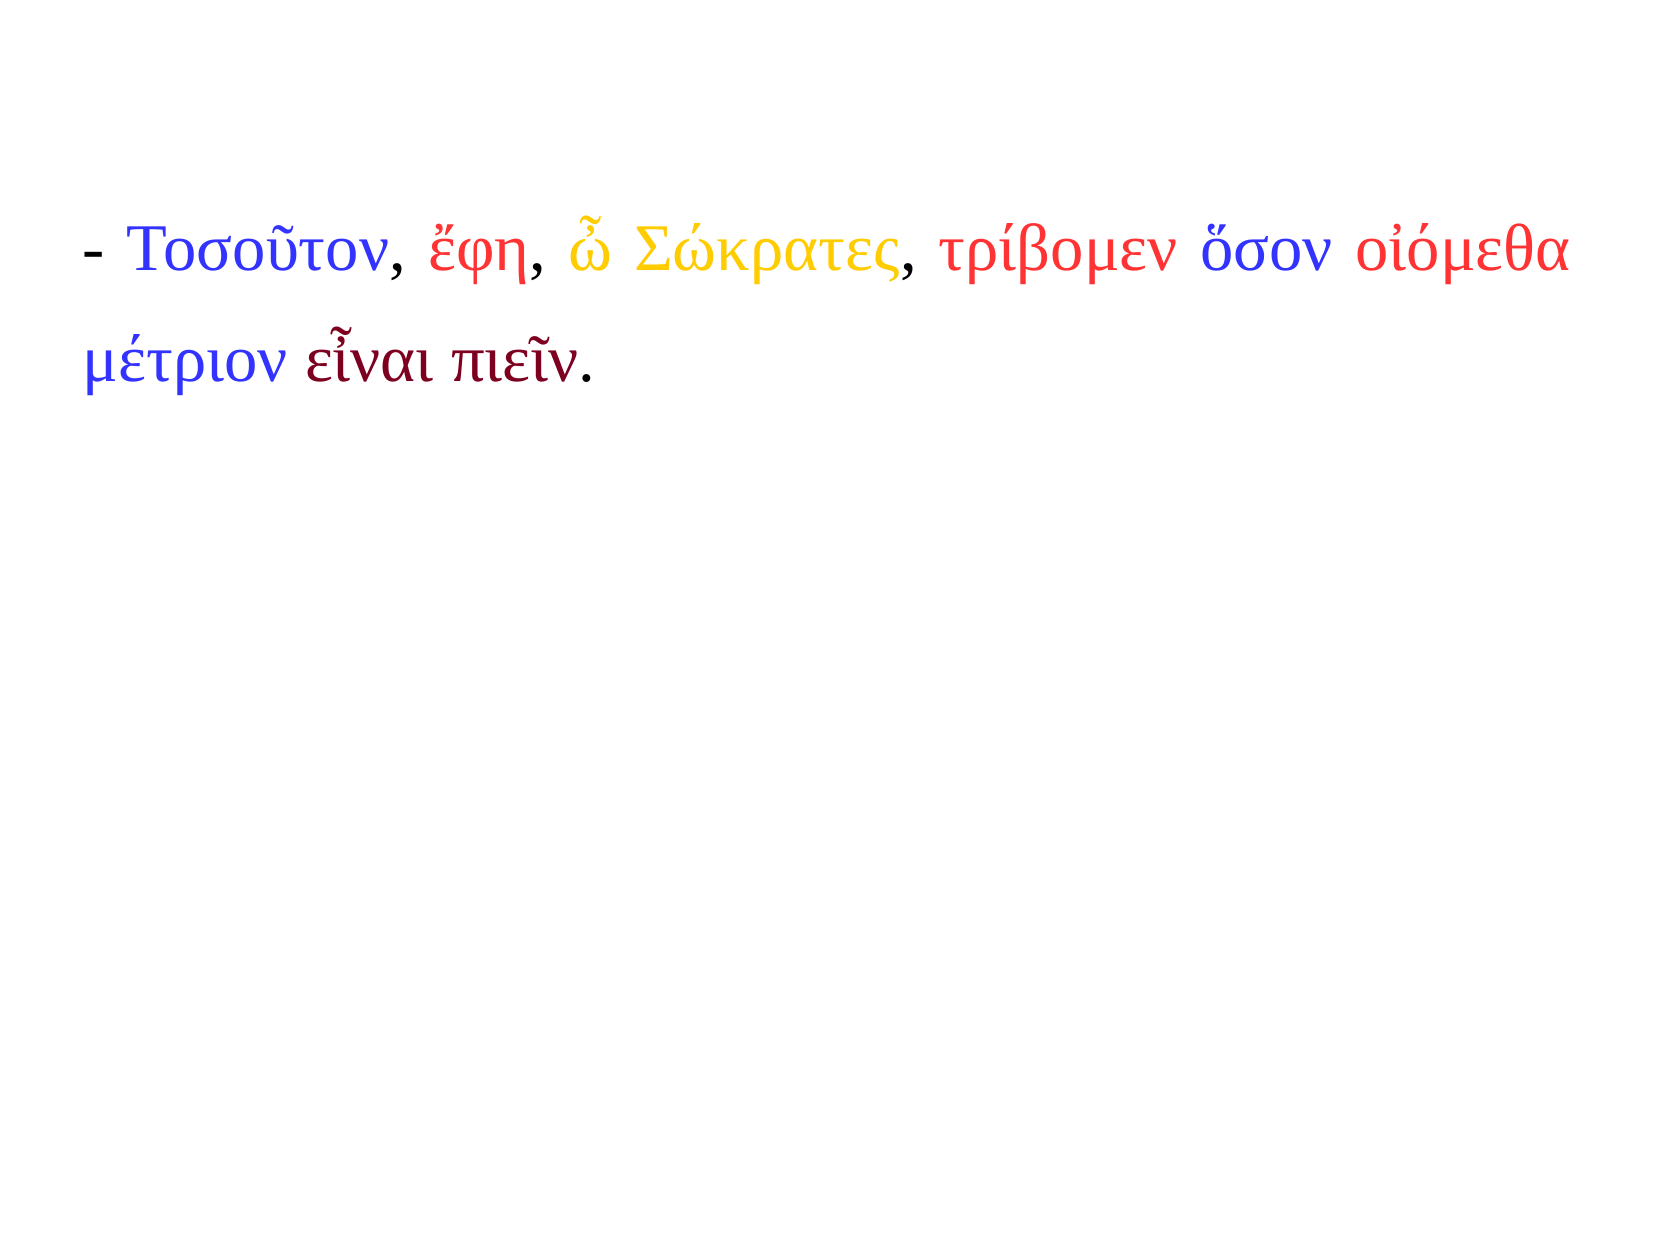

# - Τοσοῦτον, ἔφη, ὦ Σώκρατες, τρίβομεν ὅσον οἰόμεθα μέτριον εἶναι πιεῖν.